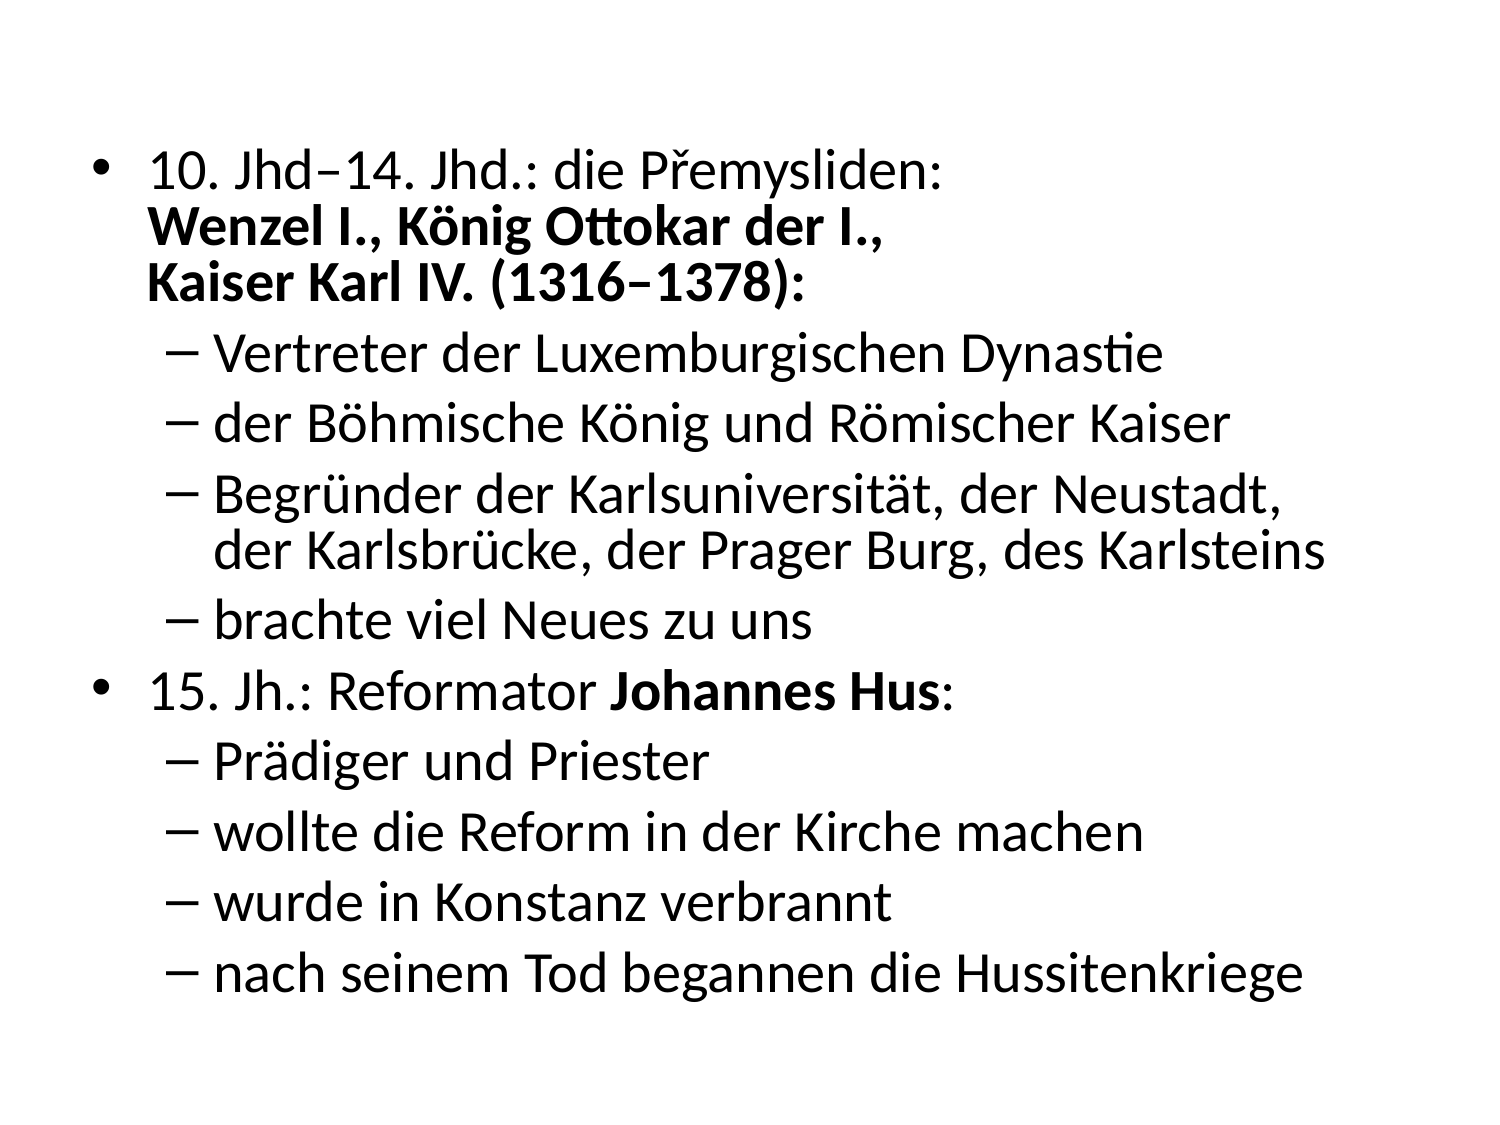

# 10. Jhd–14. Jhd.: die Přemysliden: Wenzel I., König Ottokar der I., Kaiser Karl IV. (1316–1378):
Vertreter der Luxemburgischen Dynastie
der Böhmische König und Römischer Kaiser
Begründer der Karlsuniversität, der Neustadt,
der Karlsbrücke, der Prager Burg, des Karlsteins
brachte viel Neues zu uns
15. Jh.: Reformator Johannes Hus:
Prädiger und Priester
wollte die Reform in der Kirche machen
wurde in Konstanz verbrannt
nach seinem Tod begannen die Hussitenkriege